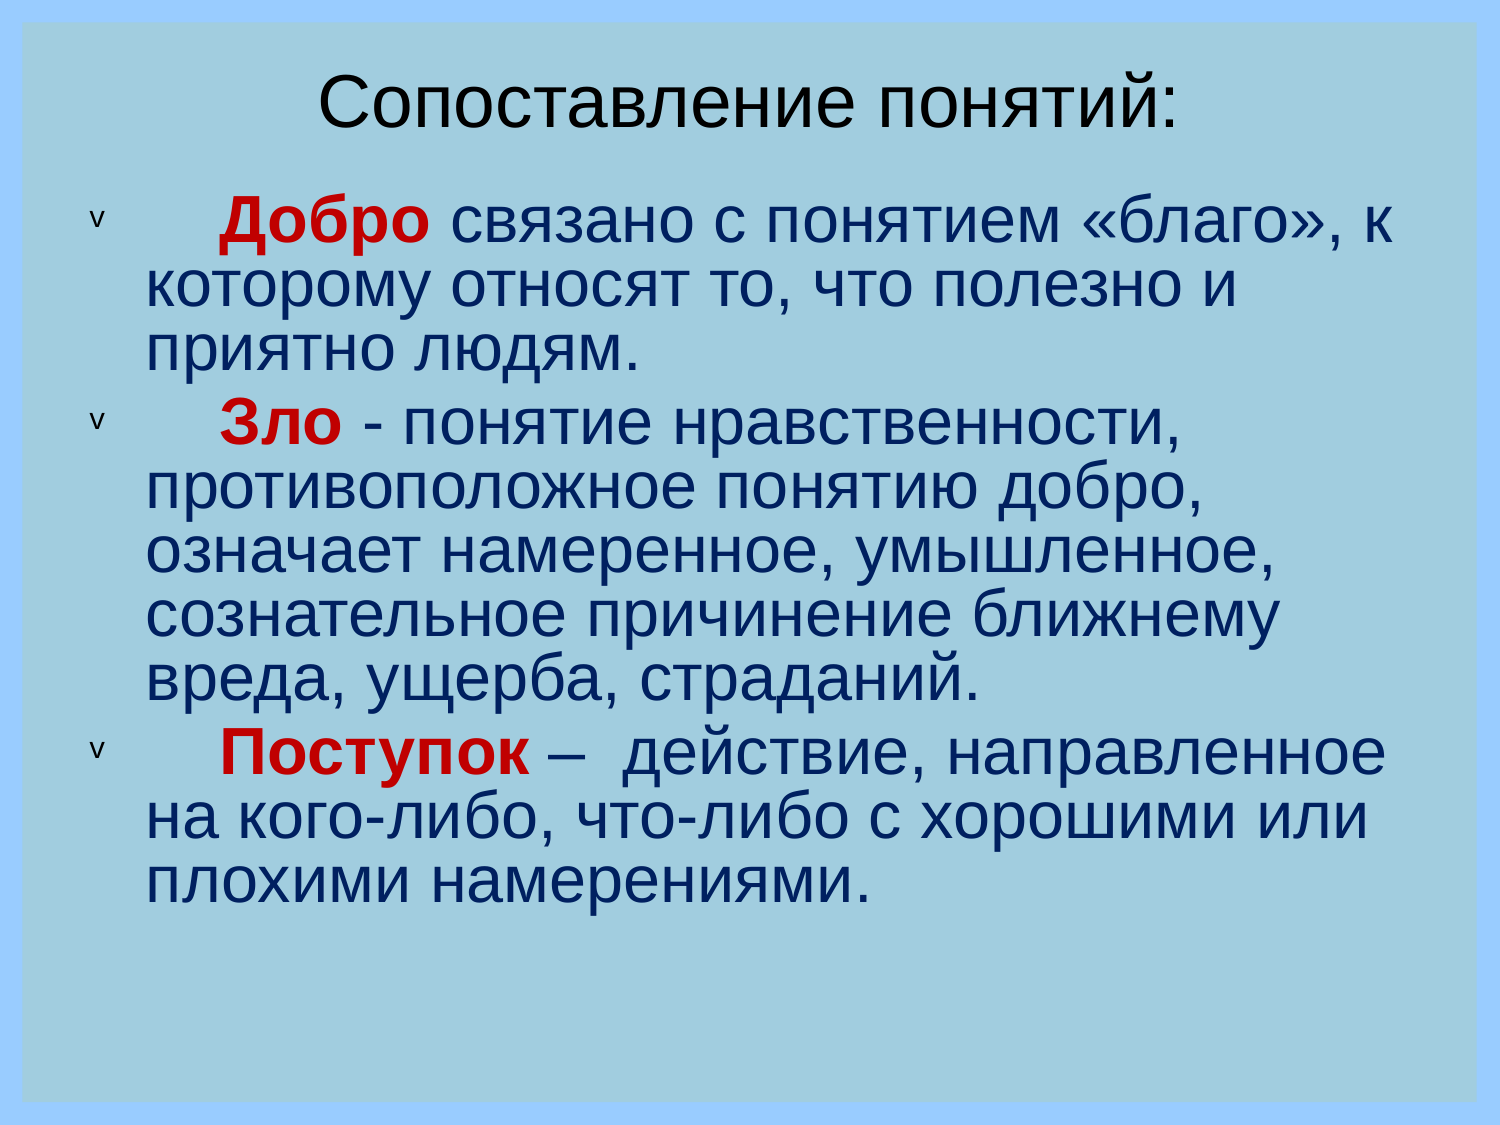

# Сопоставление понятий:
 Добро связано с понятием «благо», к которому относят то, что полезно и приятно людям.
 Зло - понятие нравственности, противоположное понятию добро, означает намеренное, умышленное, сознательное причинение ближнему вреда, ущерба, страданий.
 Поступок – действие, направленное на кого-либо, что-либо с хорошими или плохими намерениями.